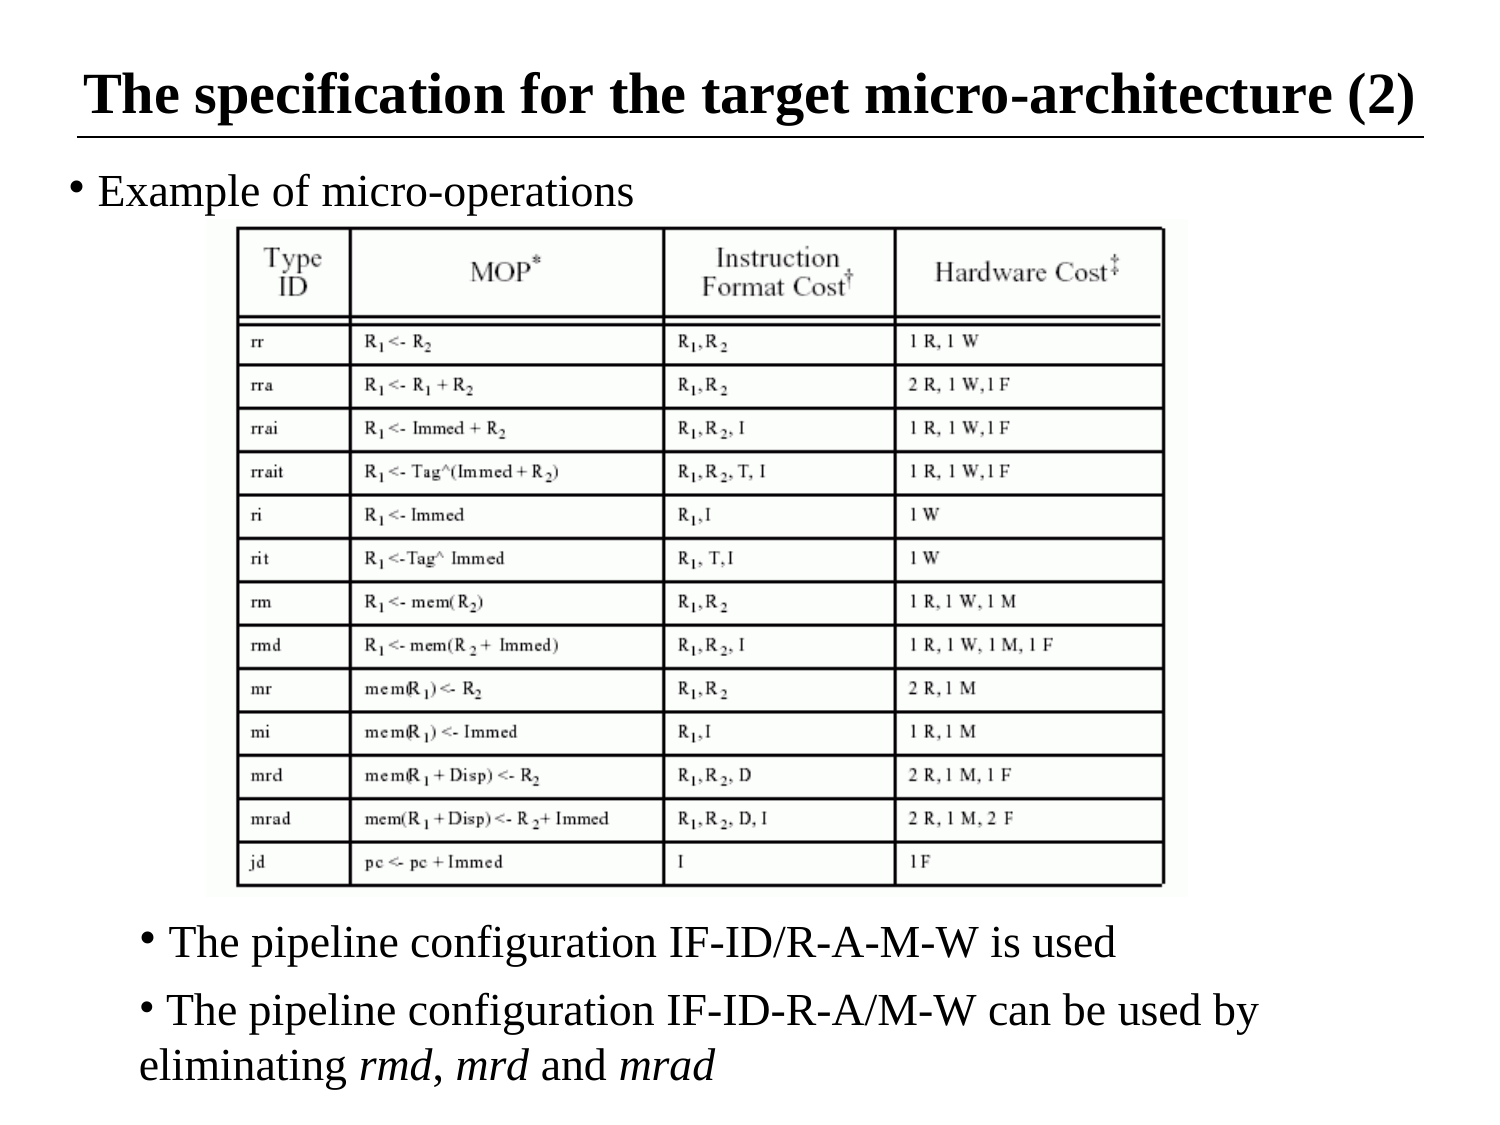

The specification for the target micro-architecture (2)
 Example of micro-operations
 The pipeline configuration IF-ID/R-A-M-W is used
 The pipeline configuration IF-ID-R-A/M-W can be used by eliminating rmd, mrd and mrad